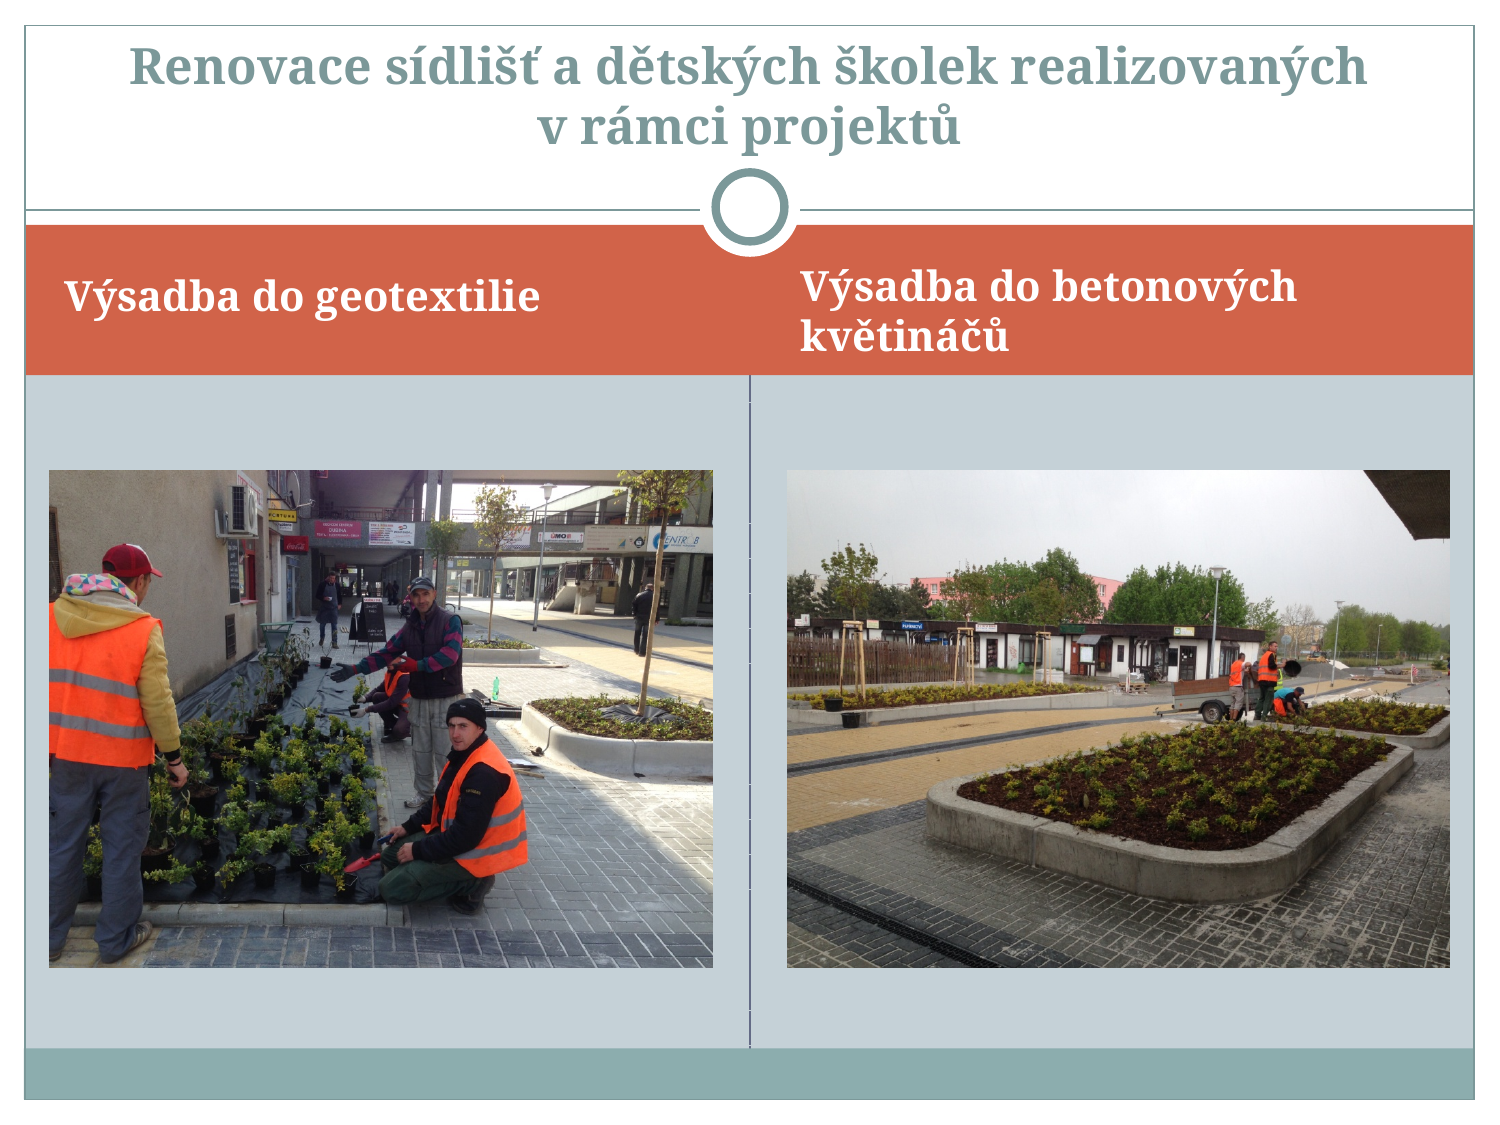

Renovace sídlišť a dětských školek realizovaných v rámci projektů
# Výsadba do geotextilie
Výsadba do betonových květináčů